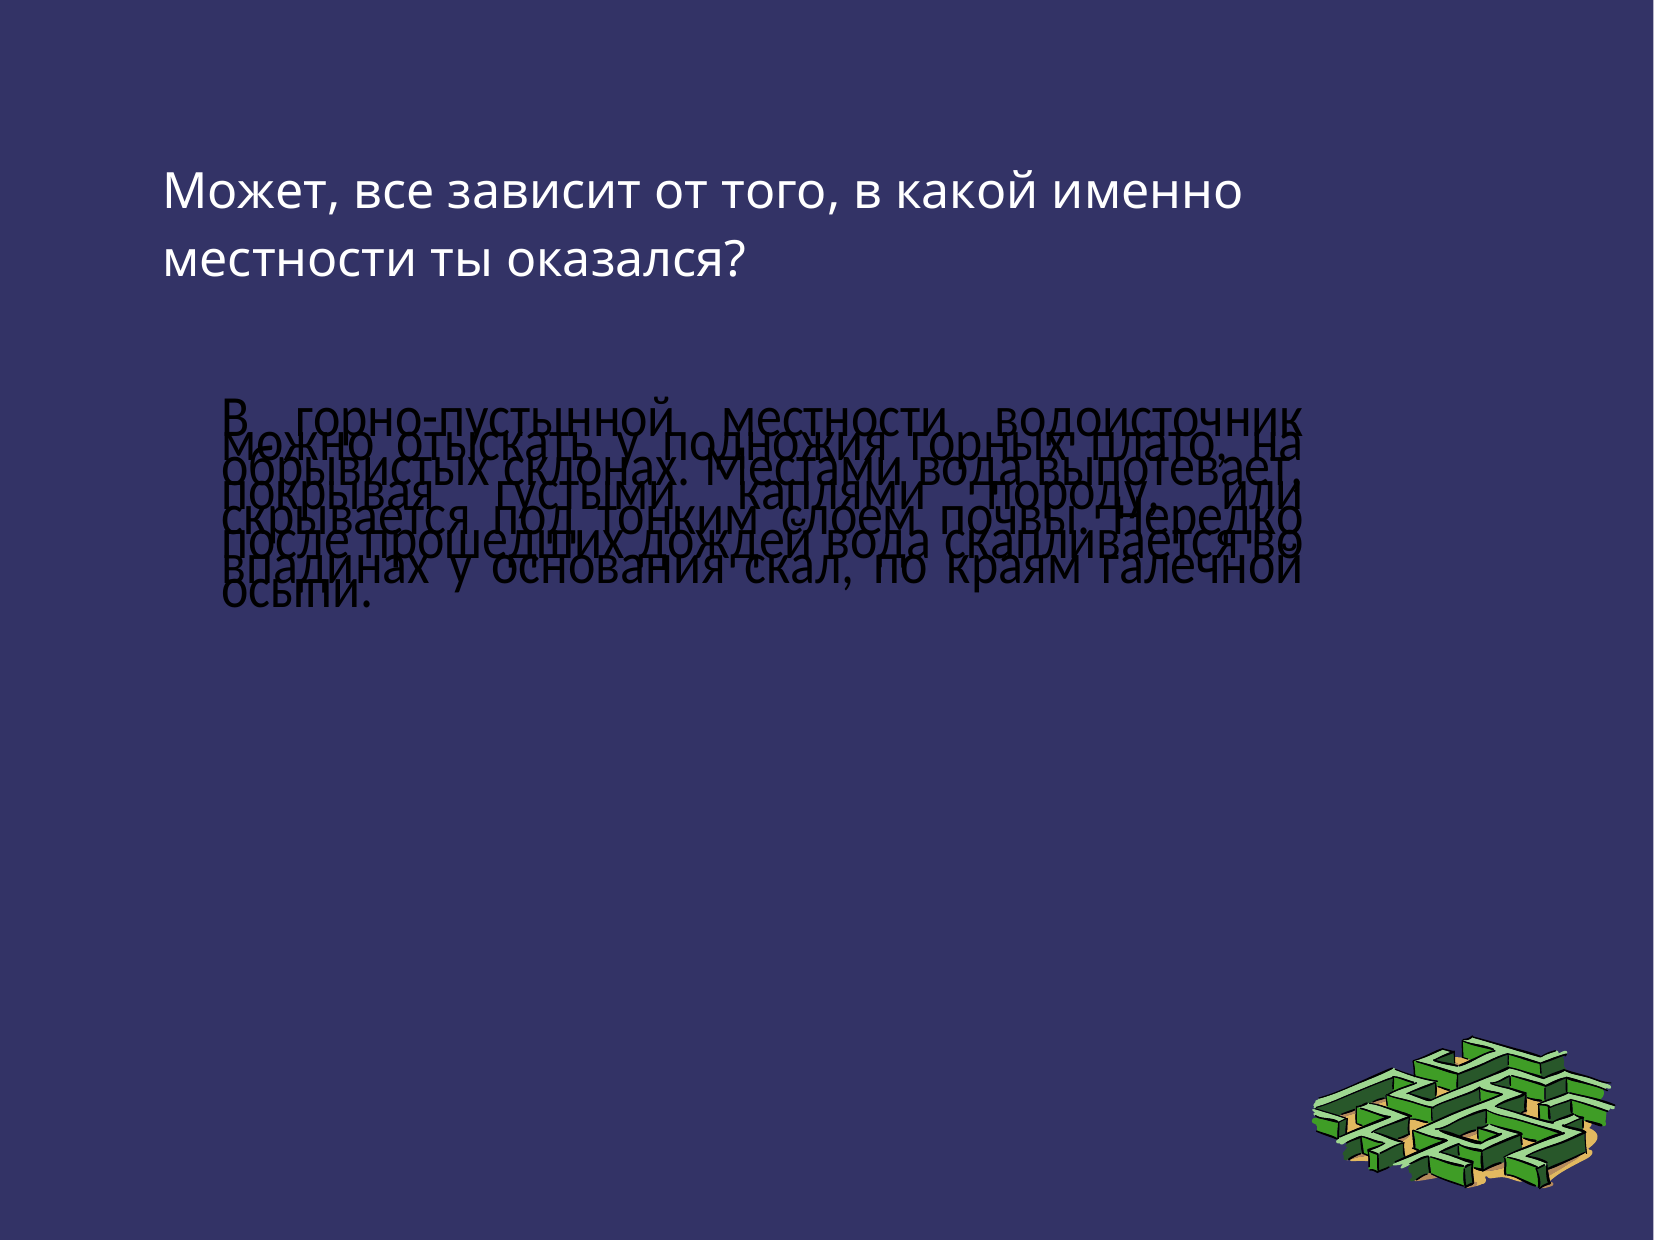

Может, все зависит от того, в какой именно местности ты оказался?
В горно-пустынной местности водоисточник можно отыскать у подножия горных плато, на обрывистых склонах. Местами вода выпотевает, покрывая густыми каплями породу, или скрывается под тонким слоем почвы. Нередко после прошедших дождей вода скапливается во впадинах у основания скал, по краям галечной осыпи.